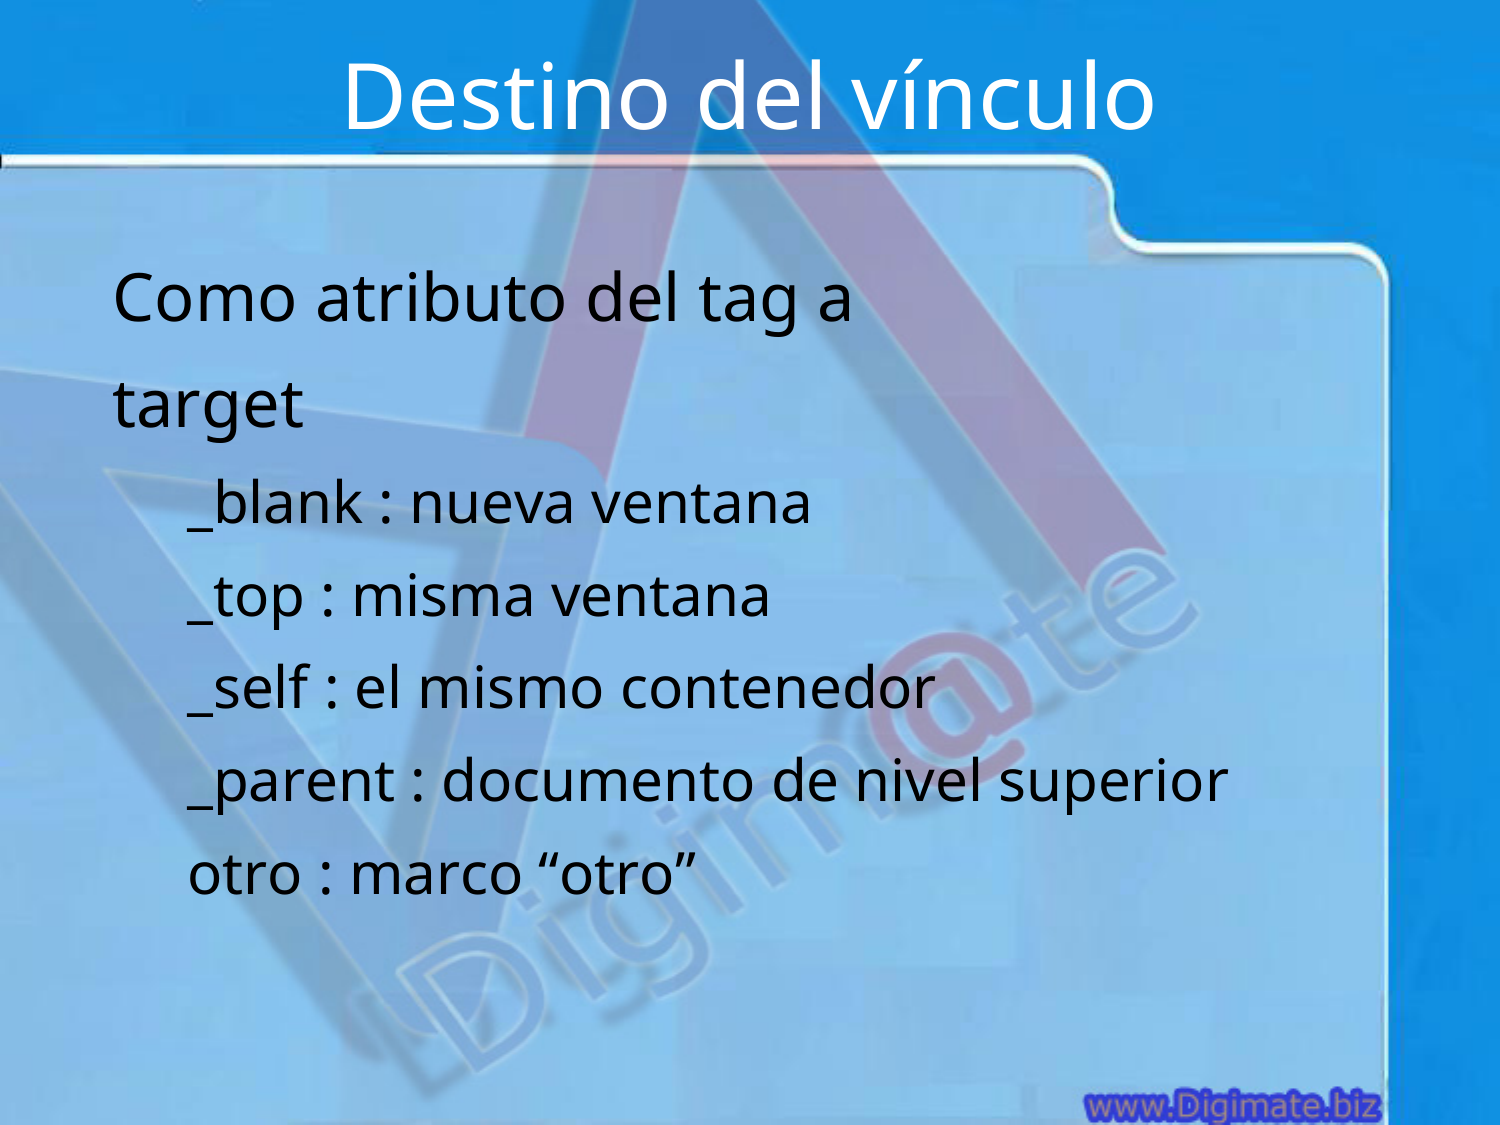

# Destino del vínculo
Como atributo del tag a
target
_blank : nueva ventana
_top : misma ventana
_self : el mismo contenedor
_parent : documento de nivel superior
otro : marco “otro”